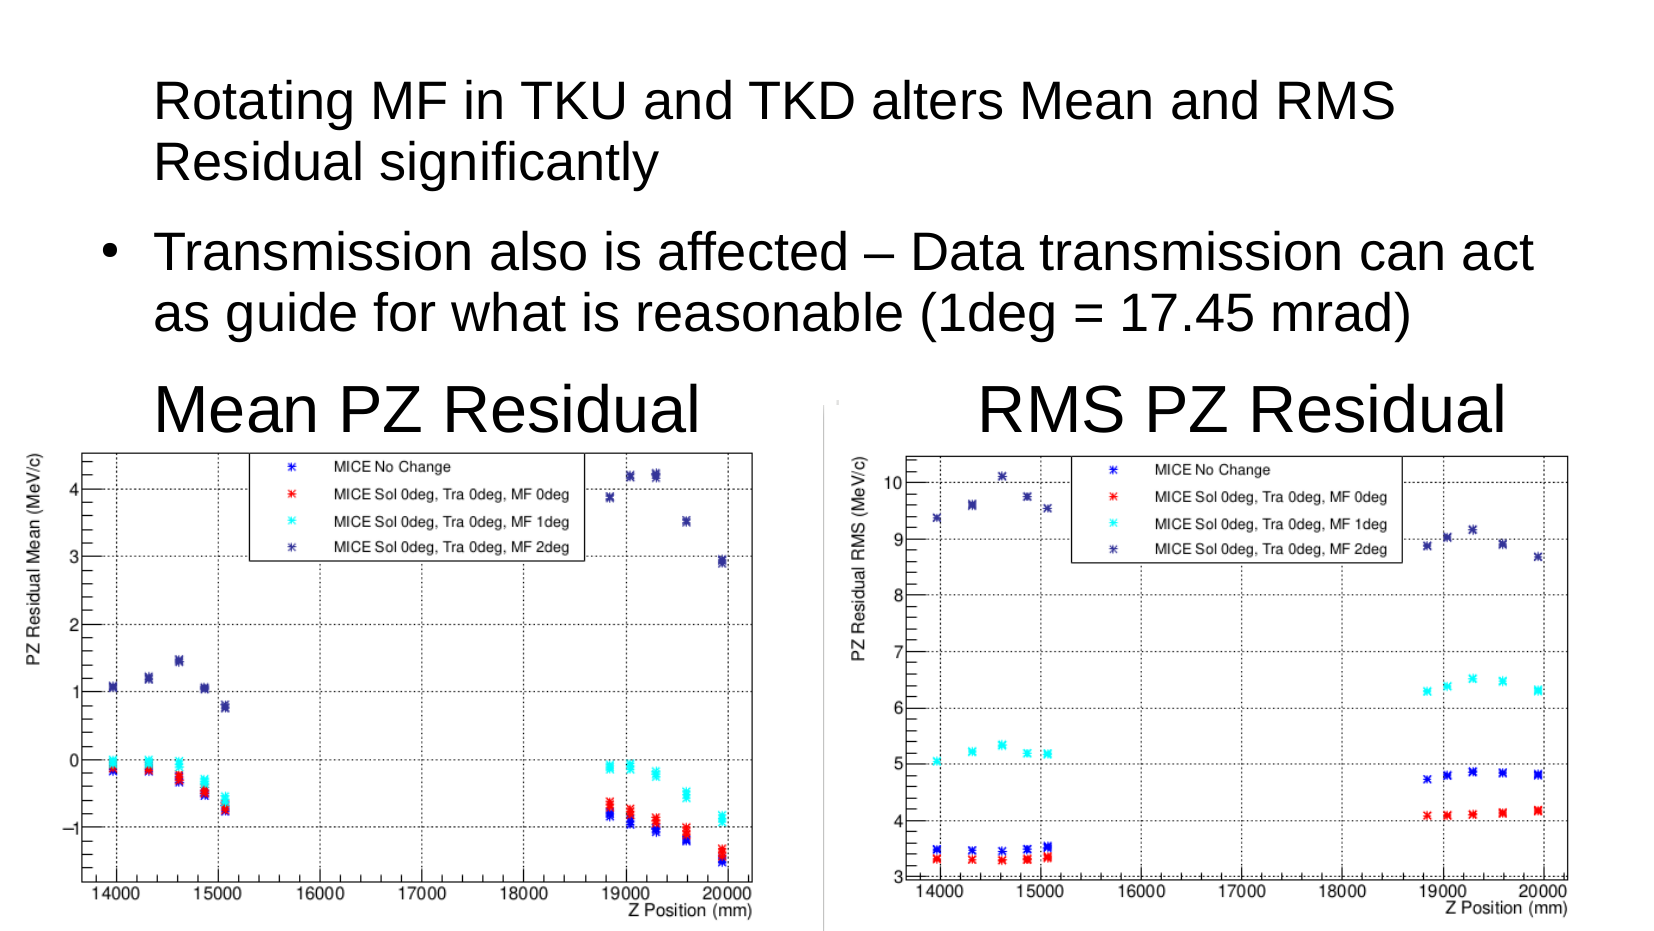

# Rotating MF in TKU and TKD alters Mean and RMS Residual significantly
Transmission also is affected – Data transmission can act as guide for what is reasonable (1deg = 17.45 mrad)
Mean PZ Residual RMS PZ Residual